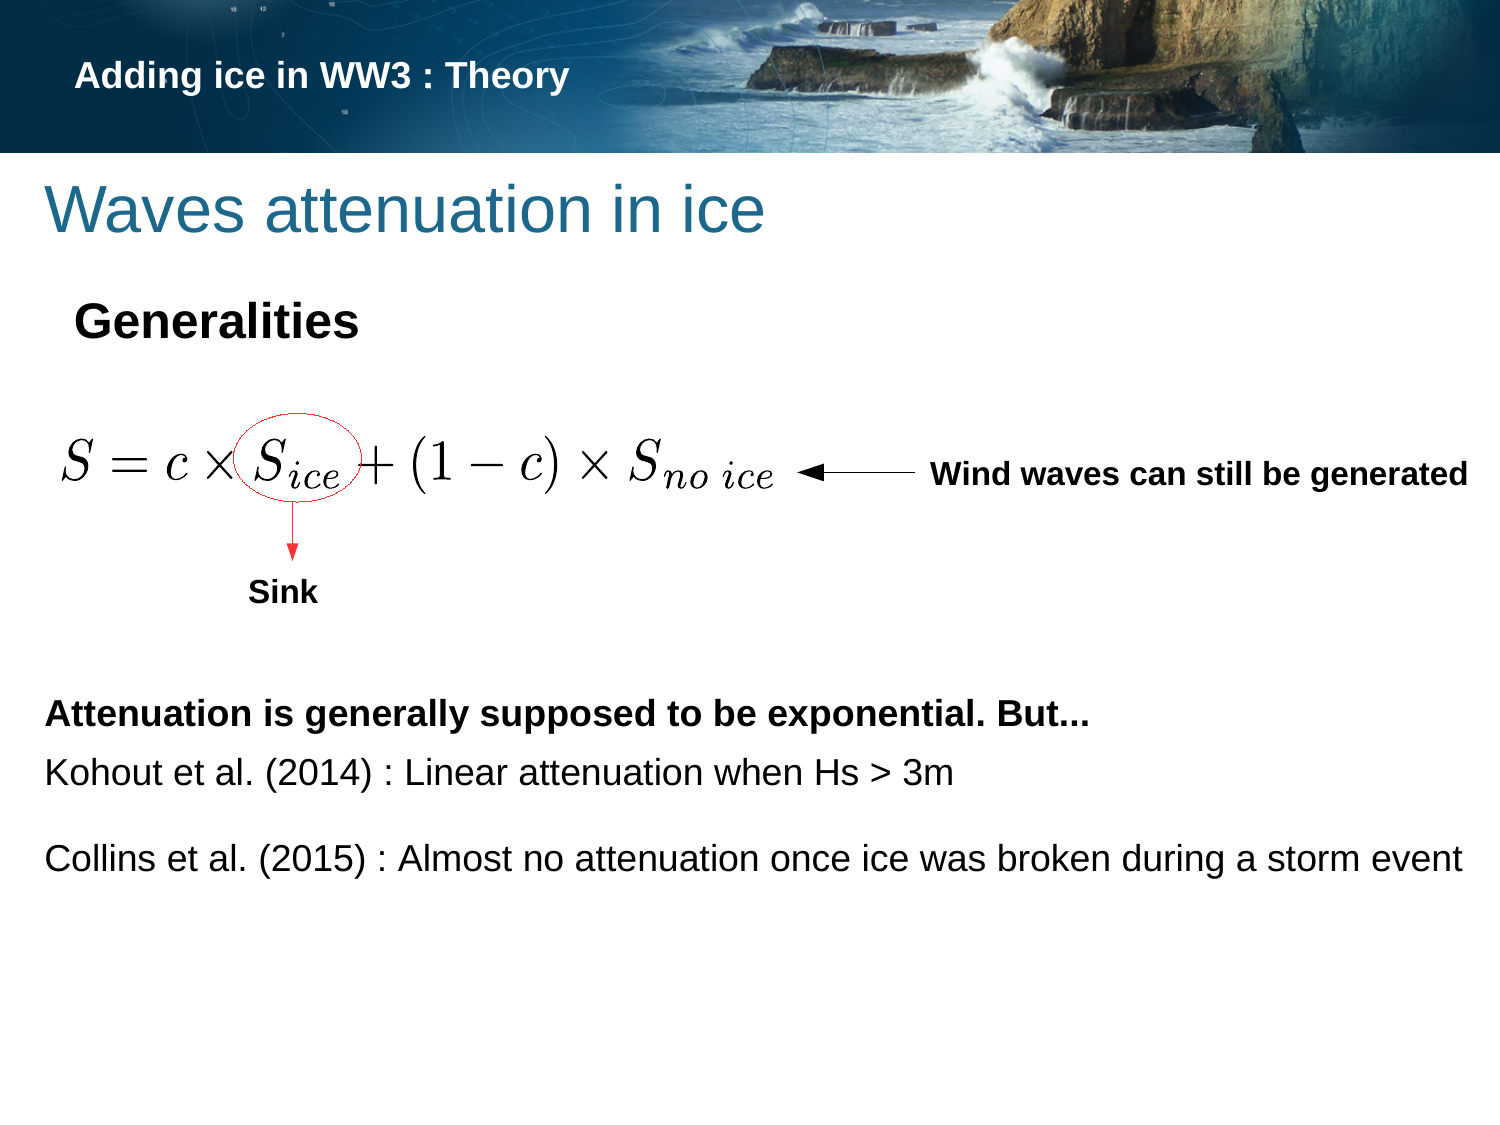

Adding ice in WW3 : Theory
# Waves attenuation in ice
Generalities
Wind waves can still be generated
Sink
Attenuation is generally supposed to be exponential. But...
Kohout et al. (2014) : Linear attenuation when Hs > 3m
Collins et al. (2015) : Almost no attenuation once ice was broken during a storm event